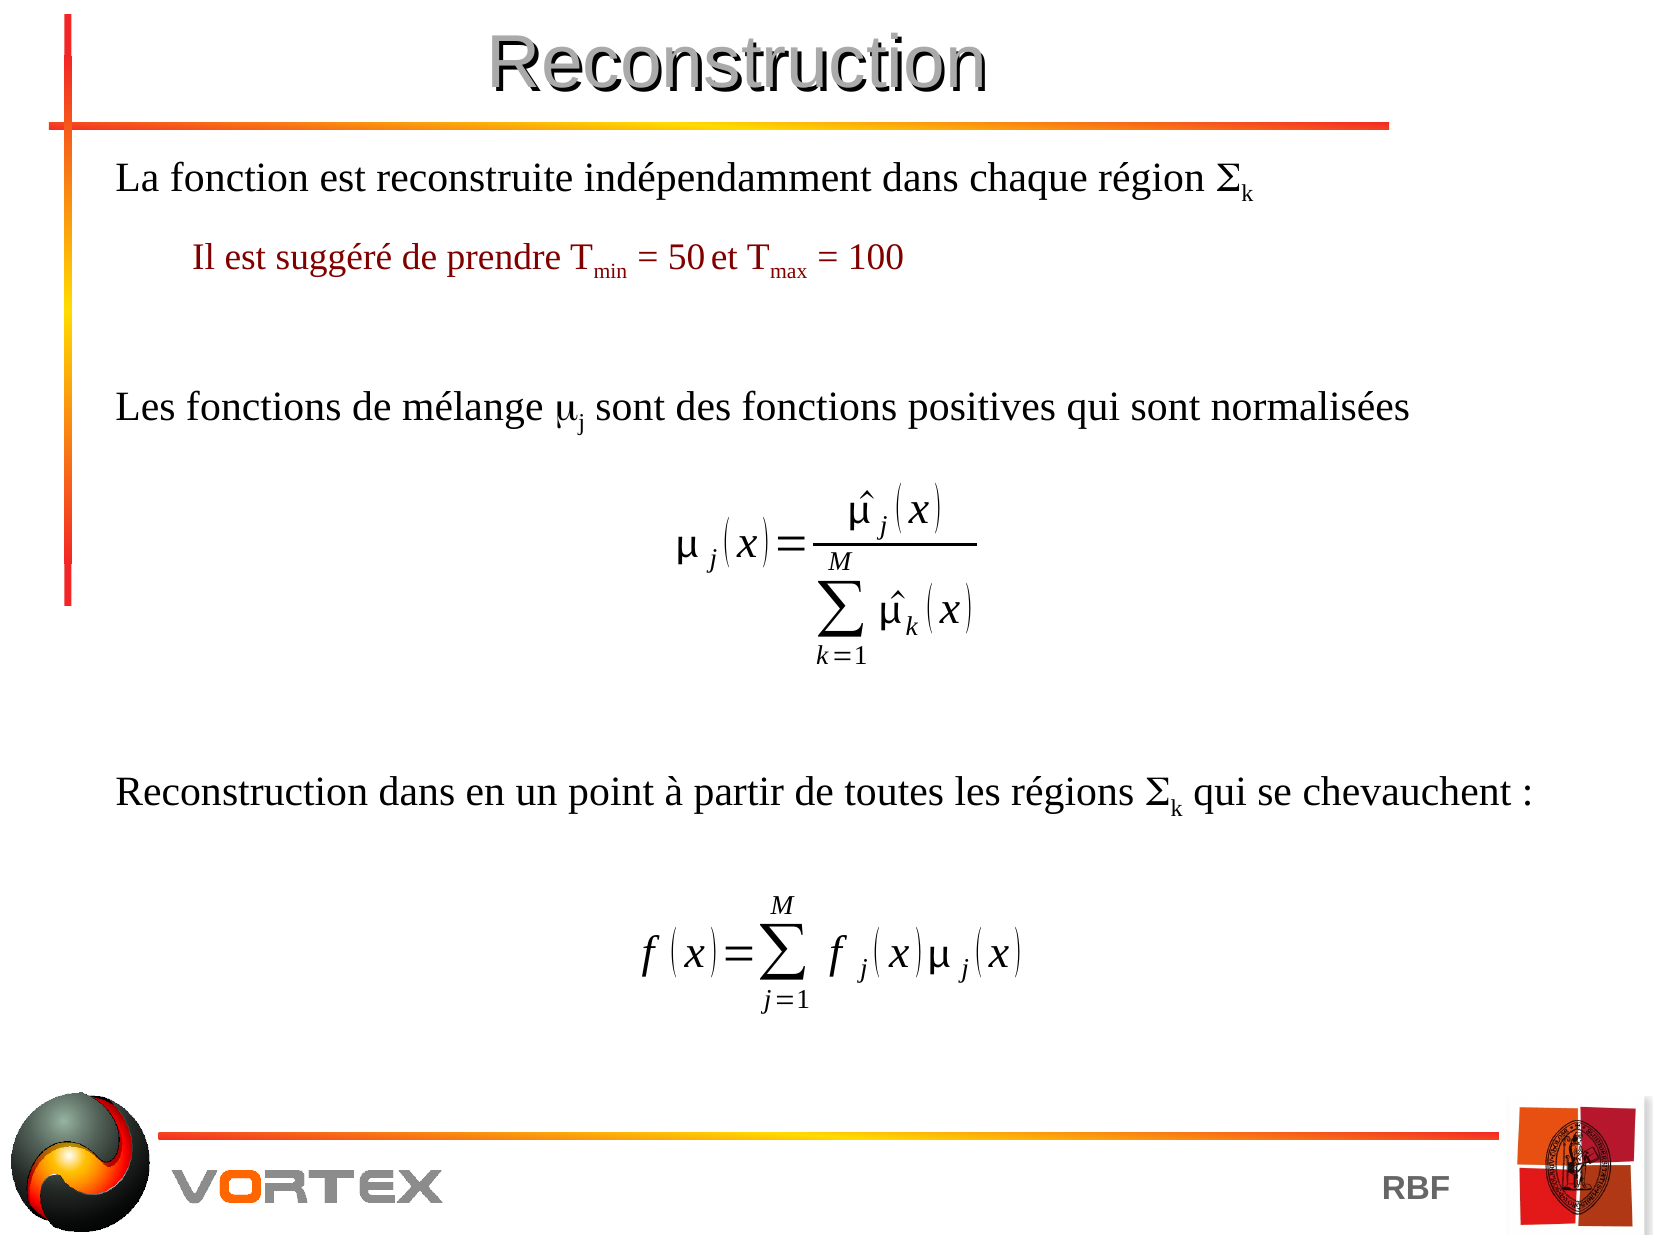

# Reconstruction
La fonction est reconstruite indépendamment dans chaque région k
Il est suggéré de prendre Tmin = 50 et Tmax = 100
Les fonctions de mélange j sont des fonctions positives qui sont normalisées
Reconstruction dans en un point à partir de toutes les régions k qui se chevauchent :